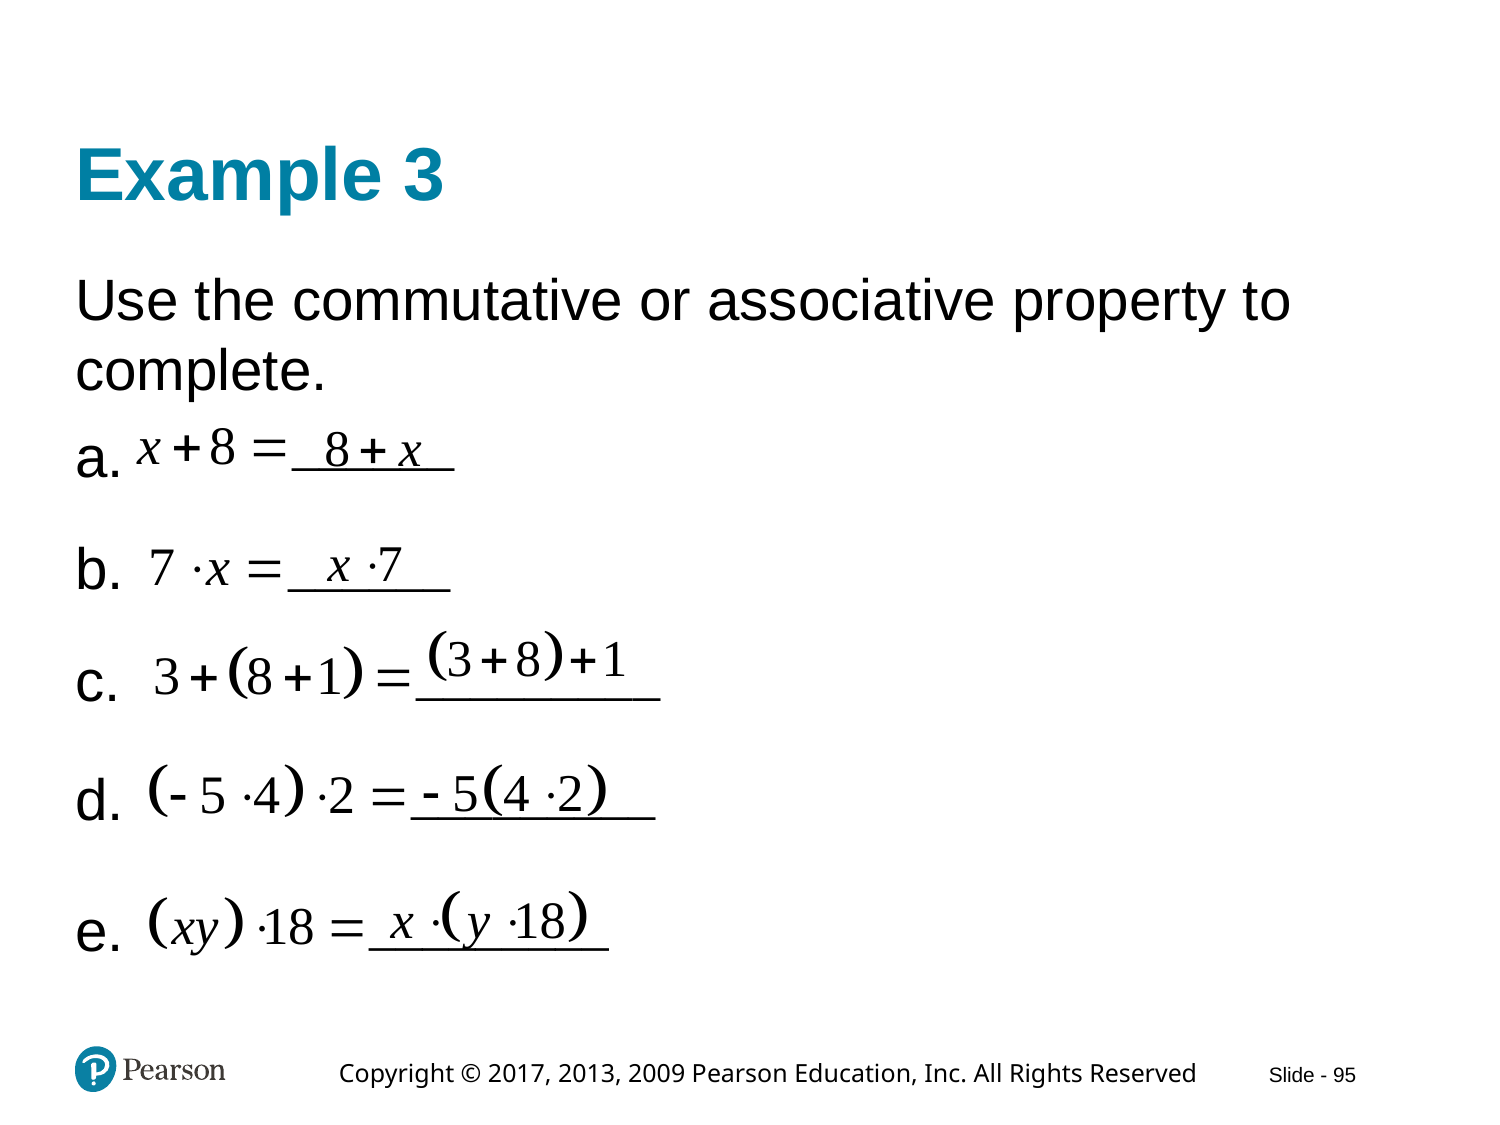

# Example 3
Use the commutative or associative property to complete.